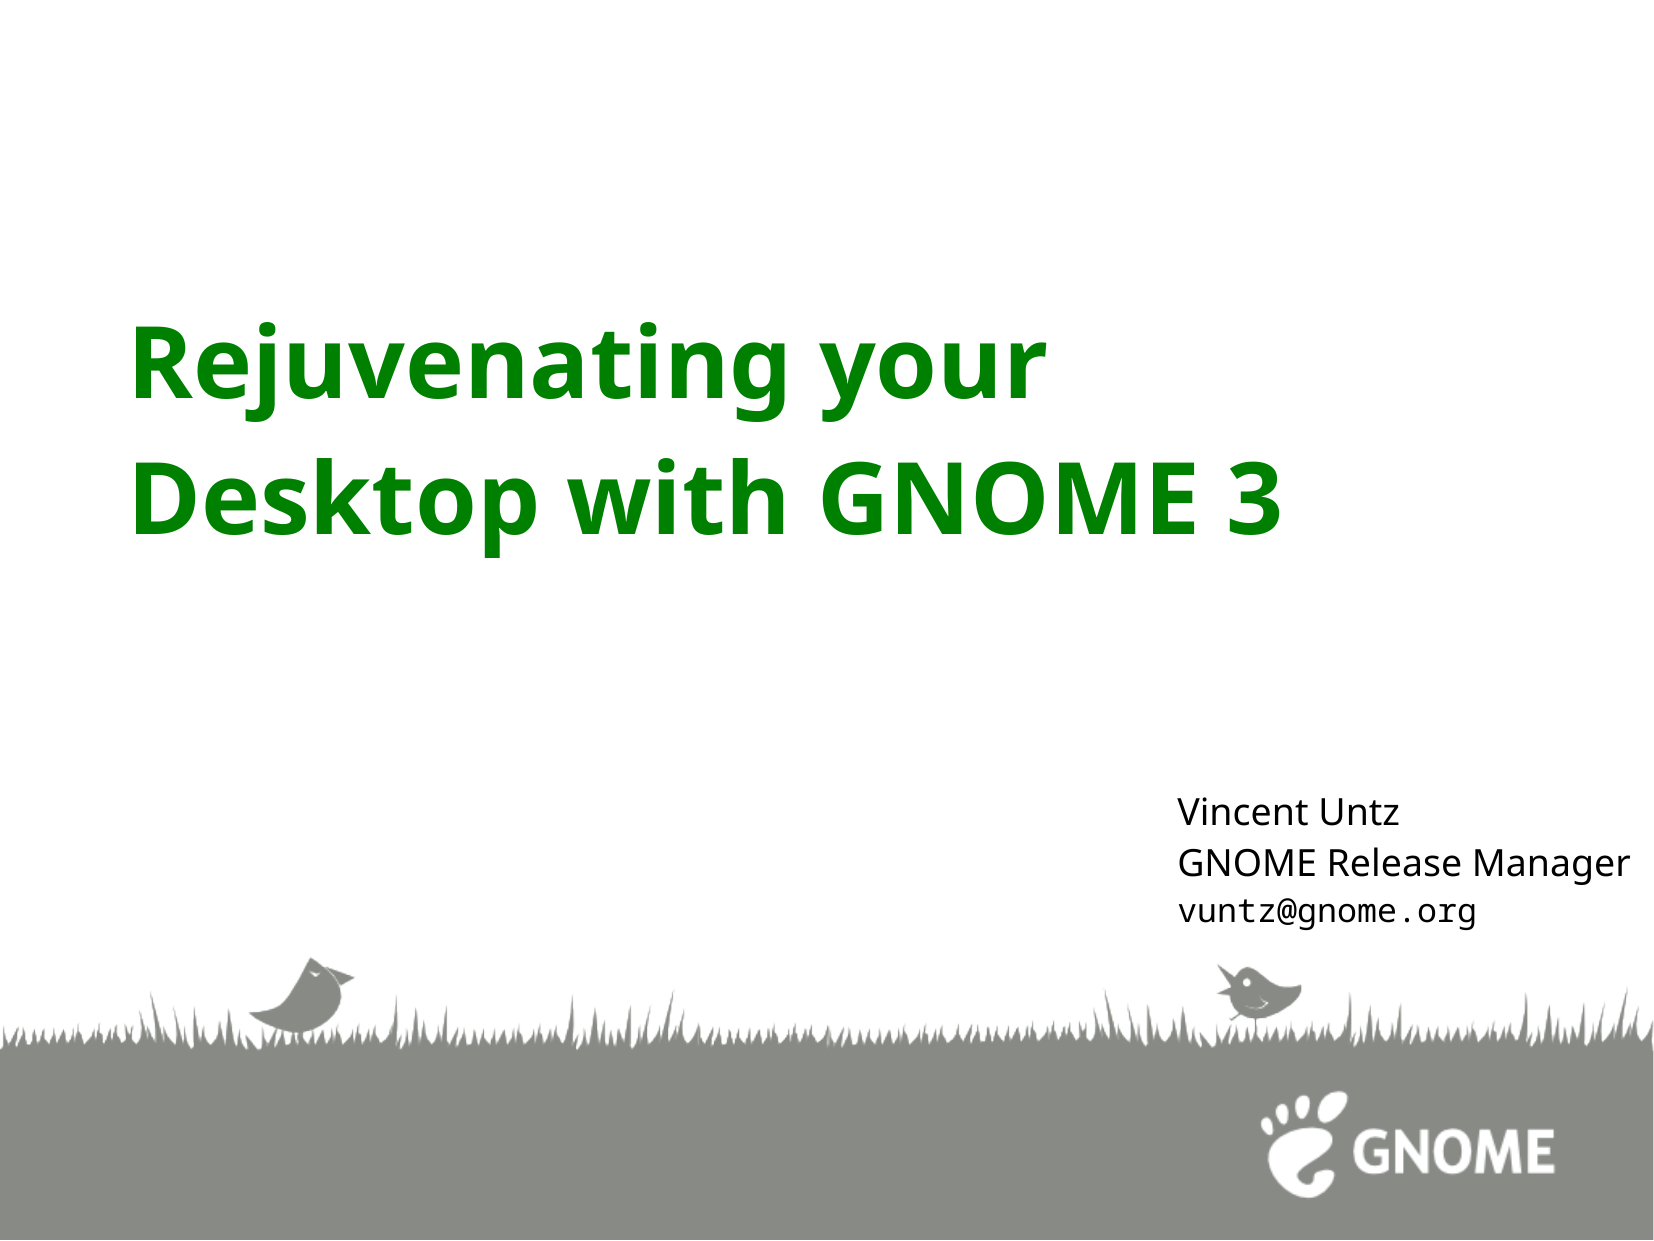

Rejuvenating your Desktop with GNOME 3
Vincent Untz
GNOME Release Manager
vuntz@gnome.org